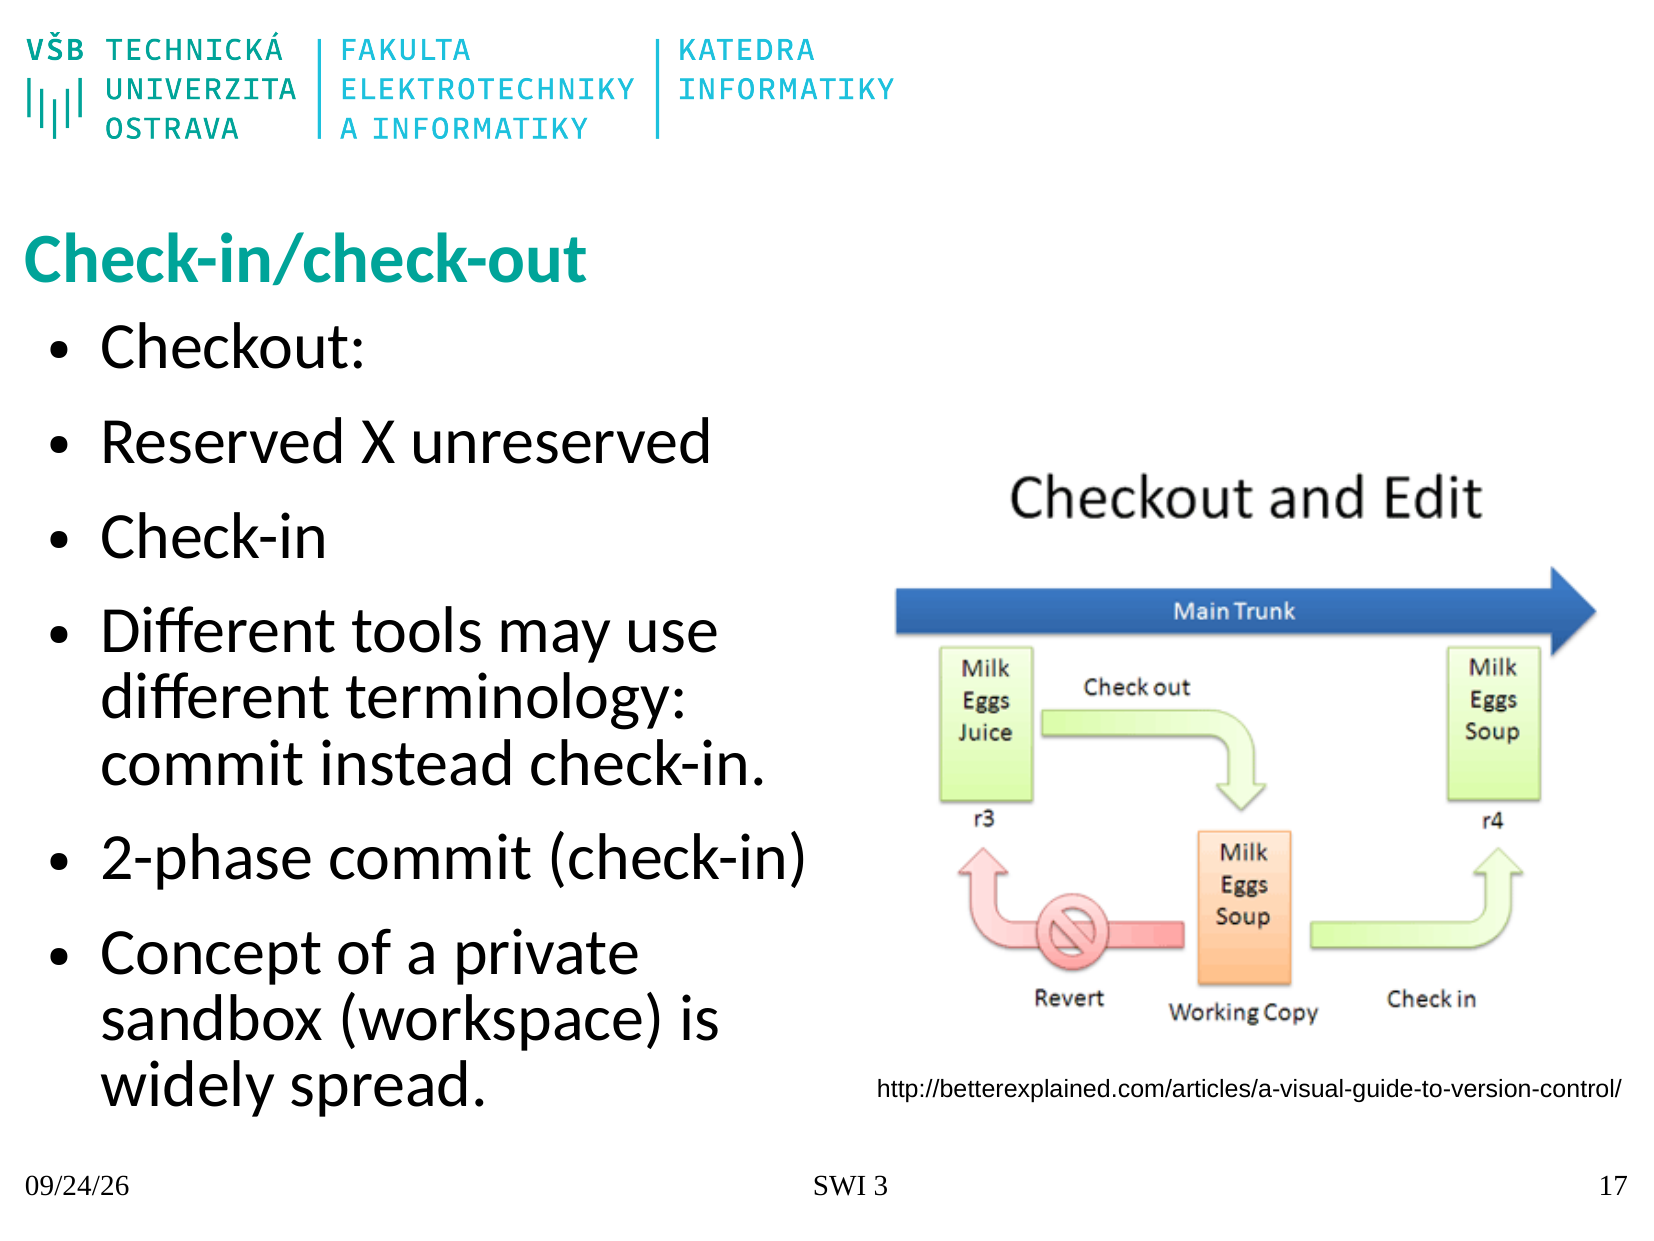

# Check-in/check-out
Checkout:
Reserved X unreserved
Check-in
Different tools may use different terminology: commit instead check-in.
2-phase commit (check-in)
Concept of a private sandbox (workspace) is widely spread.
http://betterexplained.com/articles/a-visual-guide-to-version-control/
SWI 3
17